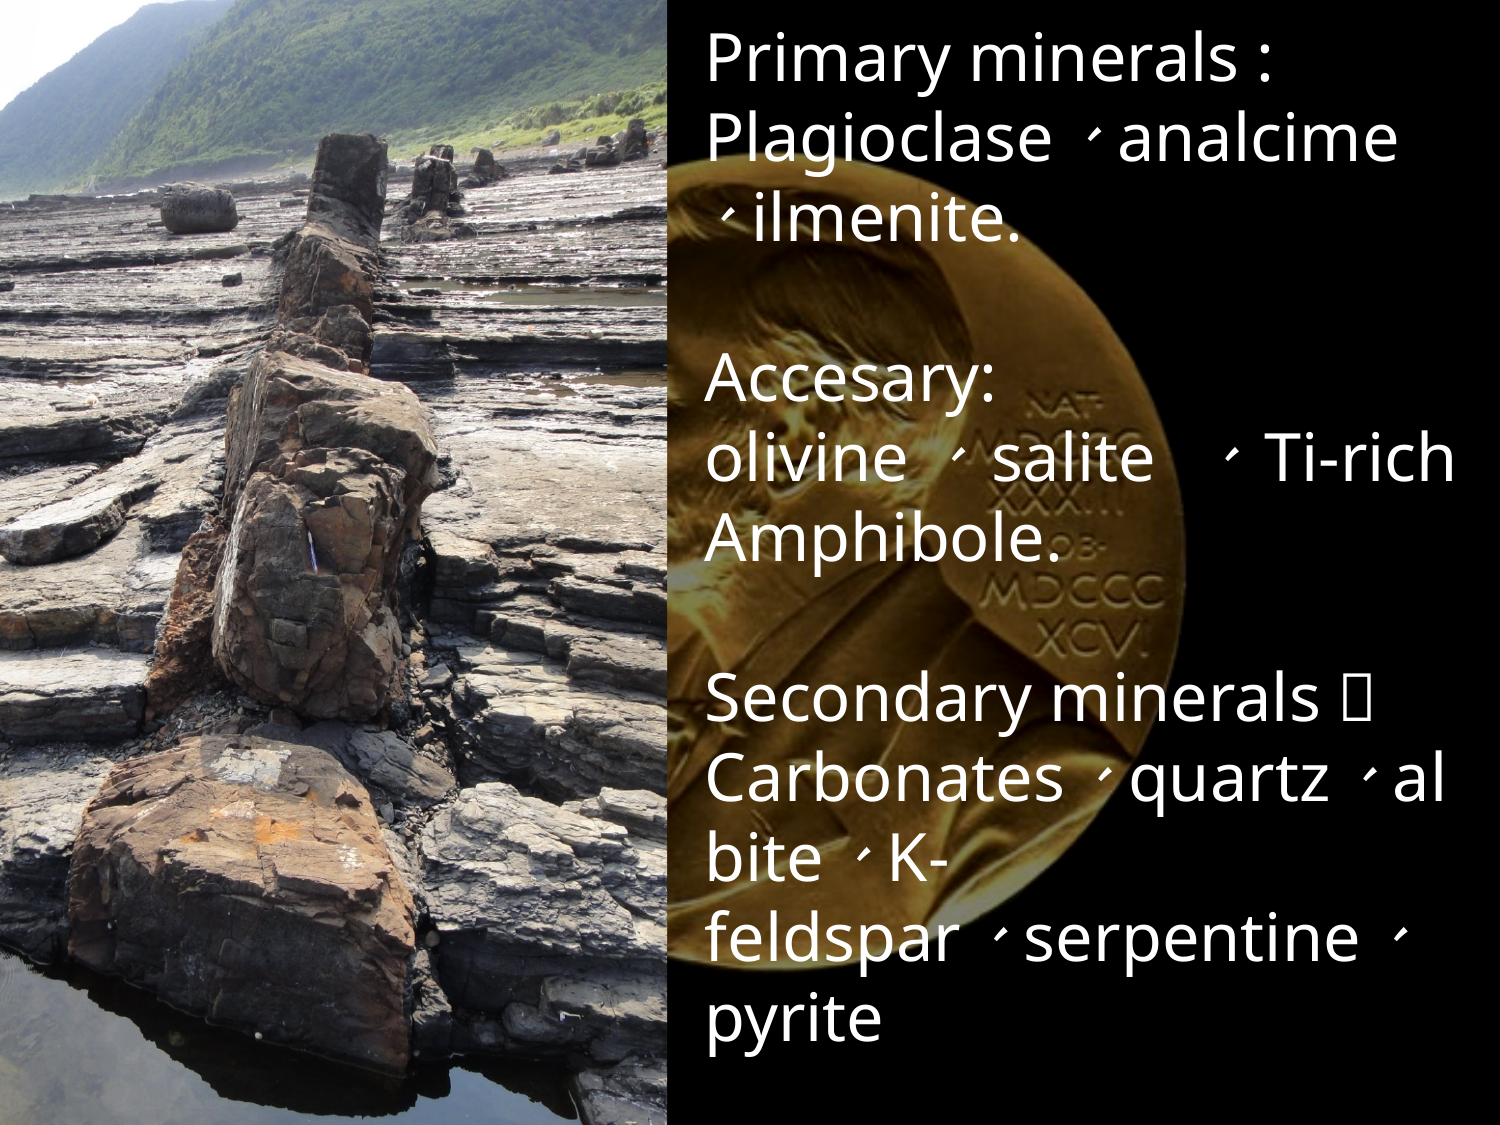

Primary minerals :
Plagioclase、analcime
、ilmenite.
Accesary:
olivine、salite 、Ti-rich Amphibole.
Secondary minerals：
Carbonates、quartz、albite、K-feldspar、serpentine、pyrite
 (Chen et al.,1989)